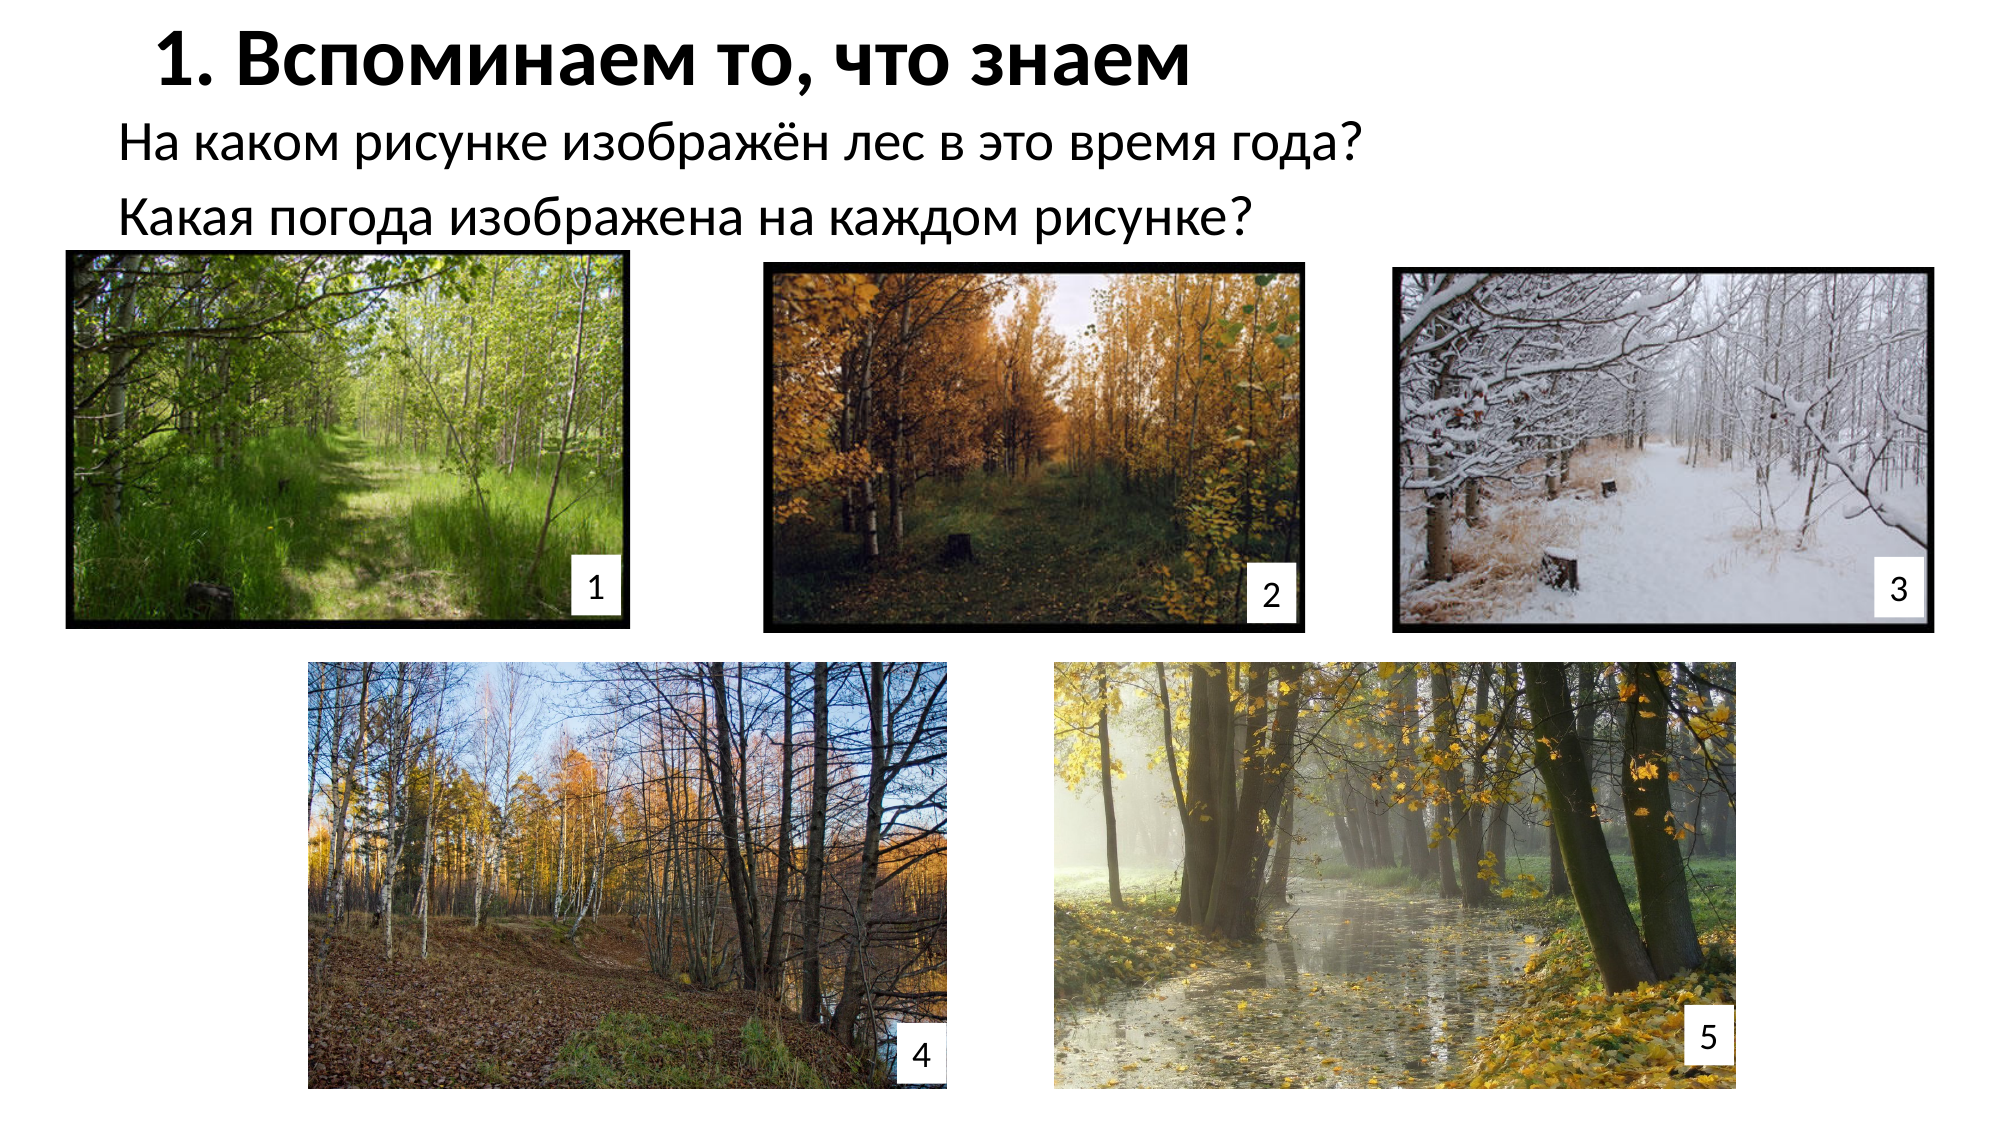

# 1. Вспоминаем то, что знаем
На каком рисунке изображён лес в это время года?
Какая погода изображена на каждом рисунке?
1
3
2
5
4